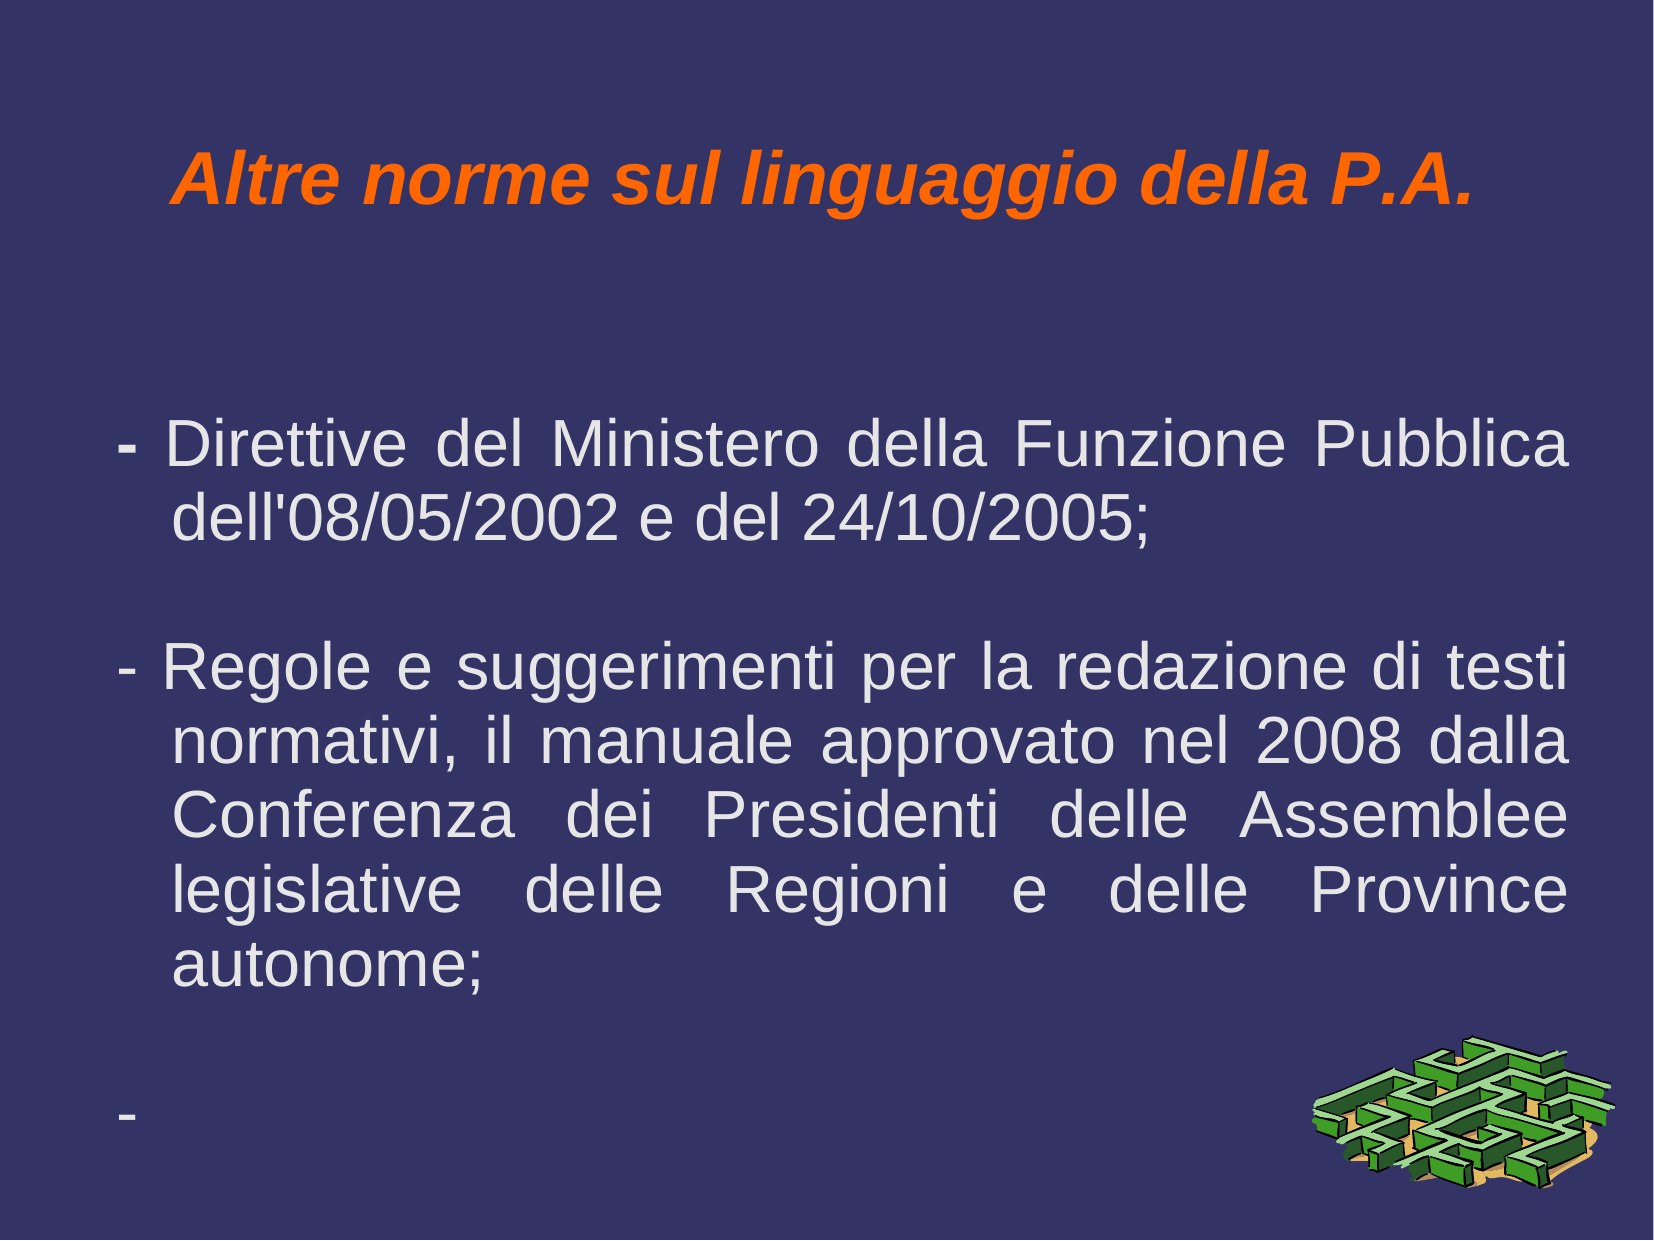

Altre norme sul linguaggio della P.A.
- Direttive del Ministero della Funzione Pubblica dell'08/05/2002 e del 24/10/2005;
- Regole e suggerimenti per la redazione di testi normativi, il manuale approvato nel 2008 dalla Conferenza dei Presidenti delle Assemblee legislative delle Regioni e delle Province autonome;
-